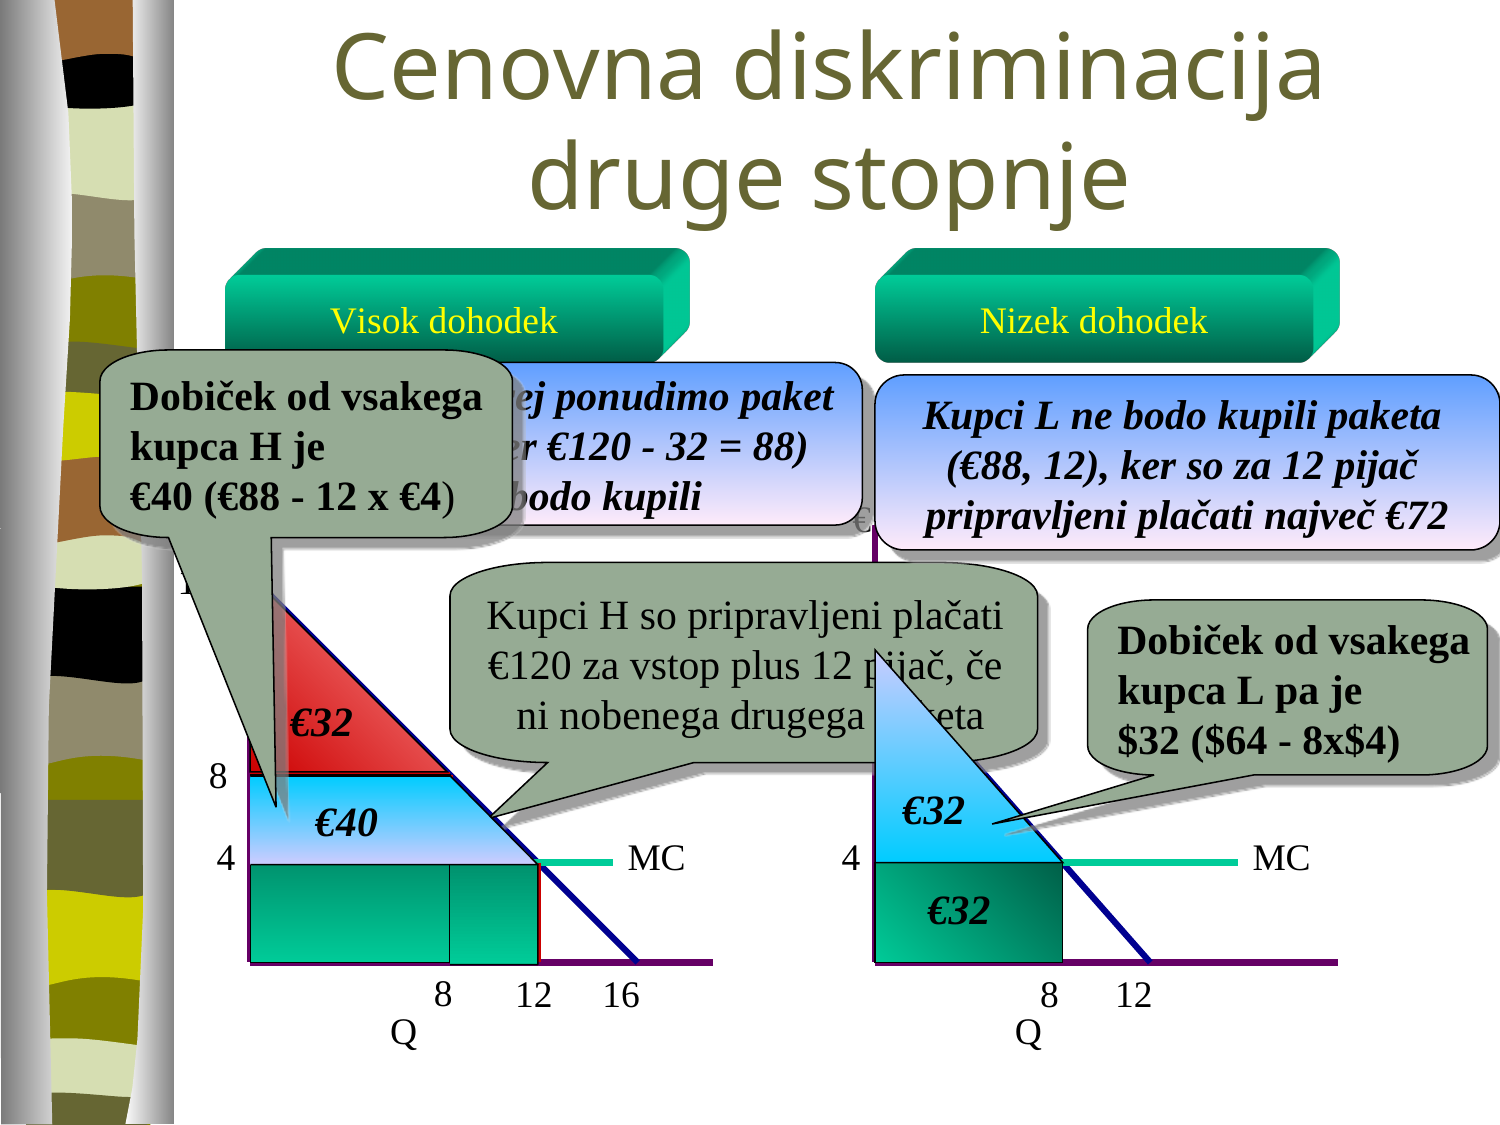

# Cenovna diskriminacija druge stopnje
Visok dohodek
Nizek dohodek
Dobiček od vsakega
kupca H je
€40 (€88 - 12 x €4)
Lahko jim torej ponudimo paket
(€88, 12) (ker €120 - 32 = 88)
in ga bodo kupili
Kupci L ne bodo kupili paketa
(€88, 12), ker so za 12 pijač
pripravljeni plačati največ €72
€
€
16
Kupci H so pripravljeni plačati
€120 za vstop plus 12 pijač, če
ni nobenega drugega paketa
Dobiček od vsakega
kupca L pa je
$32 ($64 - 8x$4)
12
€32
8
€32
$32
€40
$32
€64
€8
€24
4
MC
4
MC
€16
€32
€32
8
12
16
8
12
Q
Q